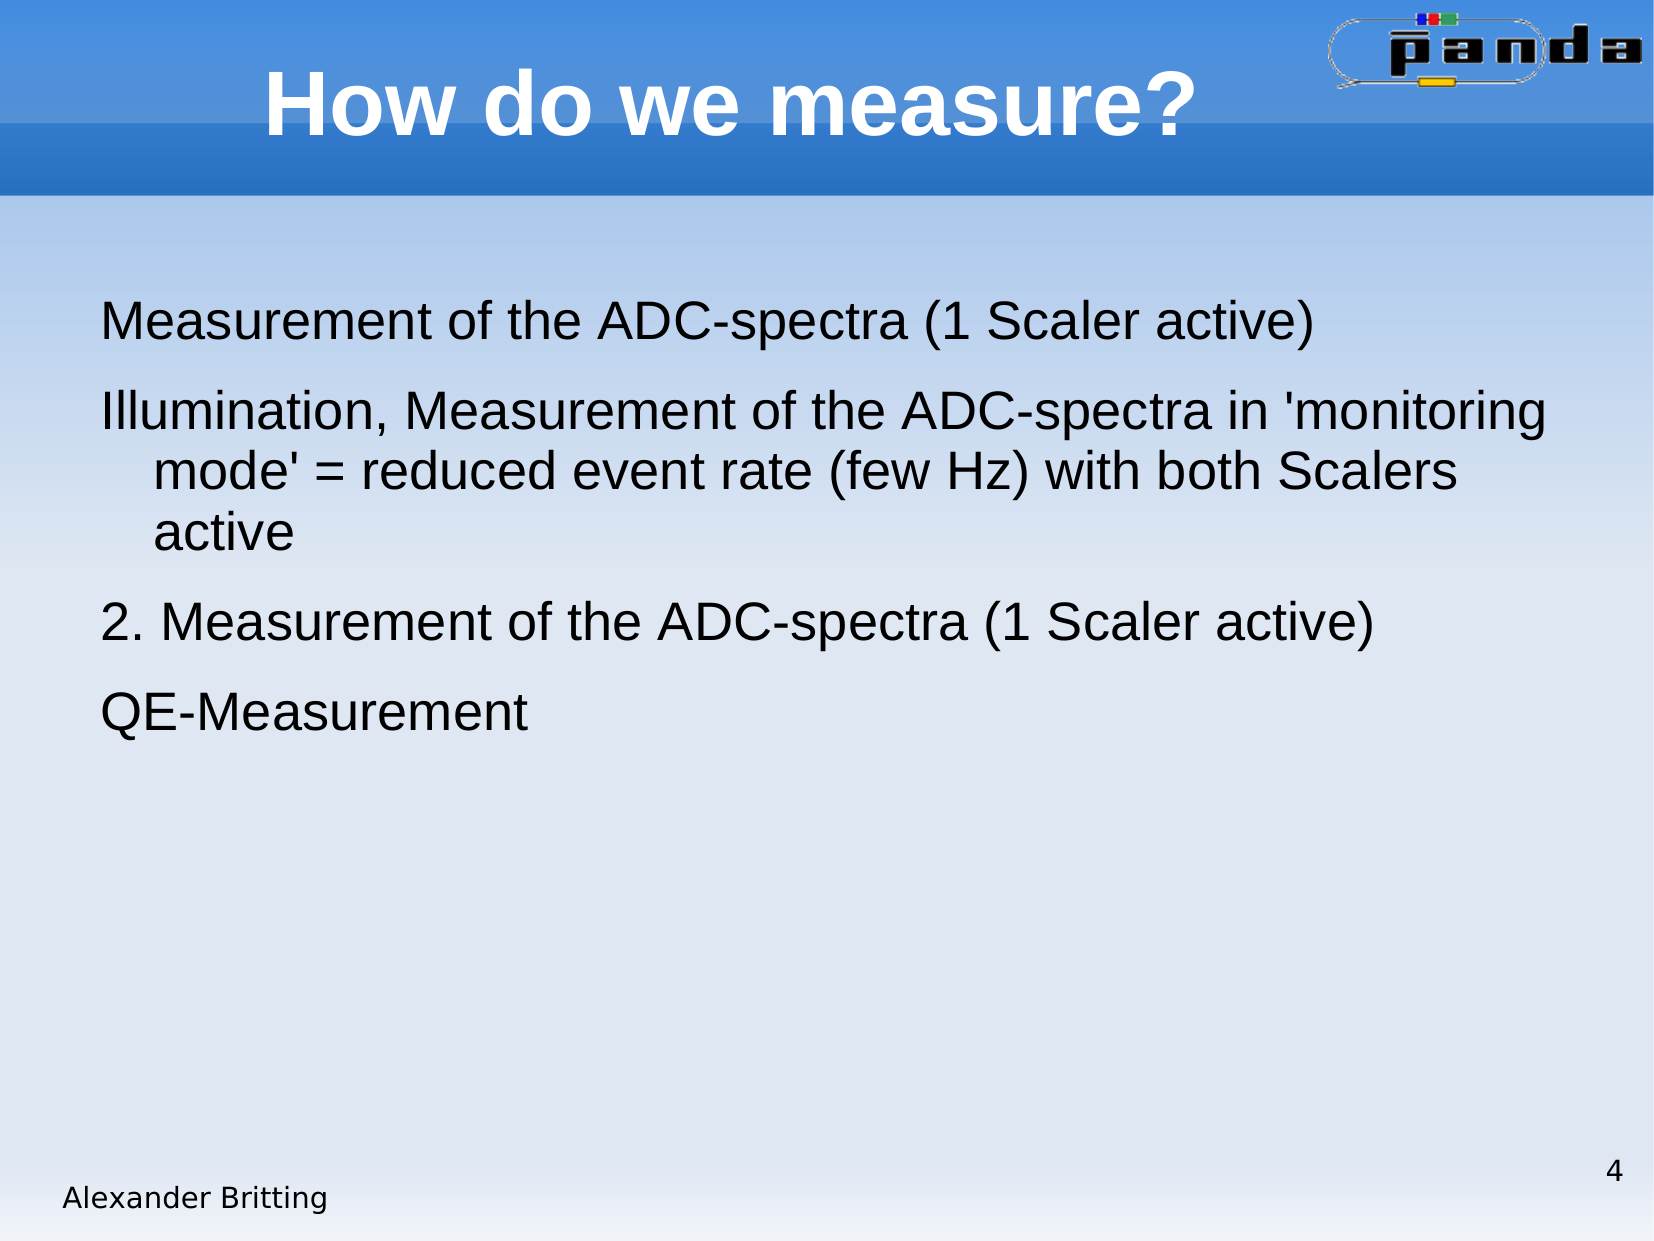

# How do we measure?
Measurement of the ADC-spectra (1 Scaler active)
Illumination, Measurement of the ADC-spectra in 'monitoring mode' = reduced event rate (few Hz) with both Scalers active
2. Measurement of the ADC-spectra (1 Scaler active)
QE-Measurement
4
Alexander Britting